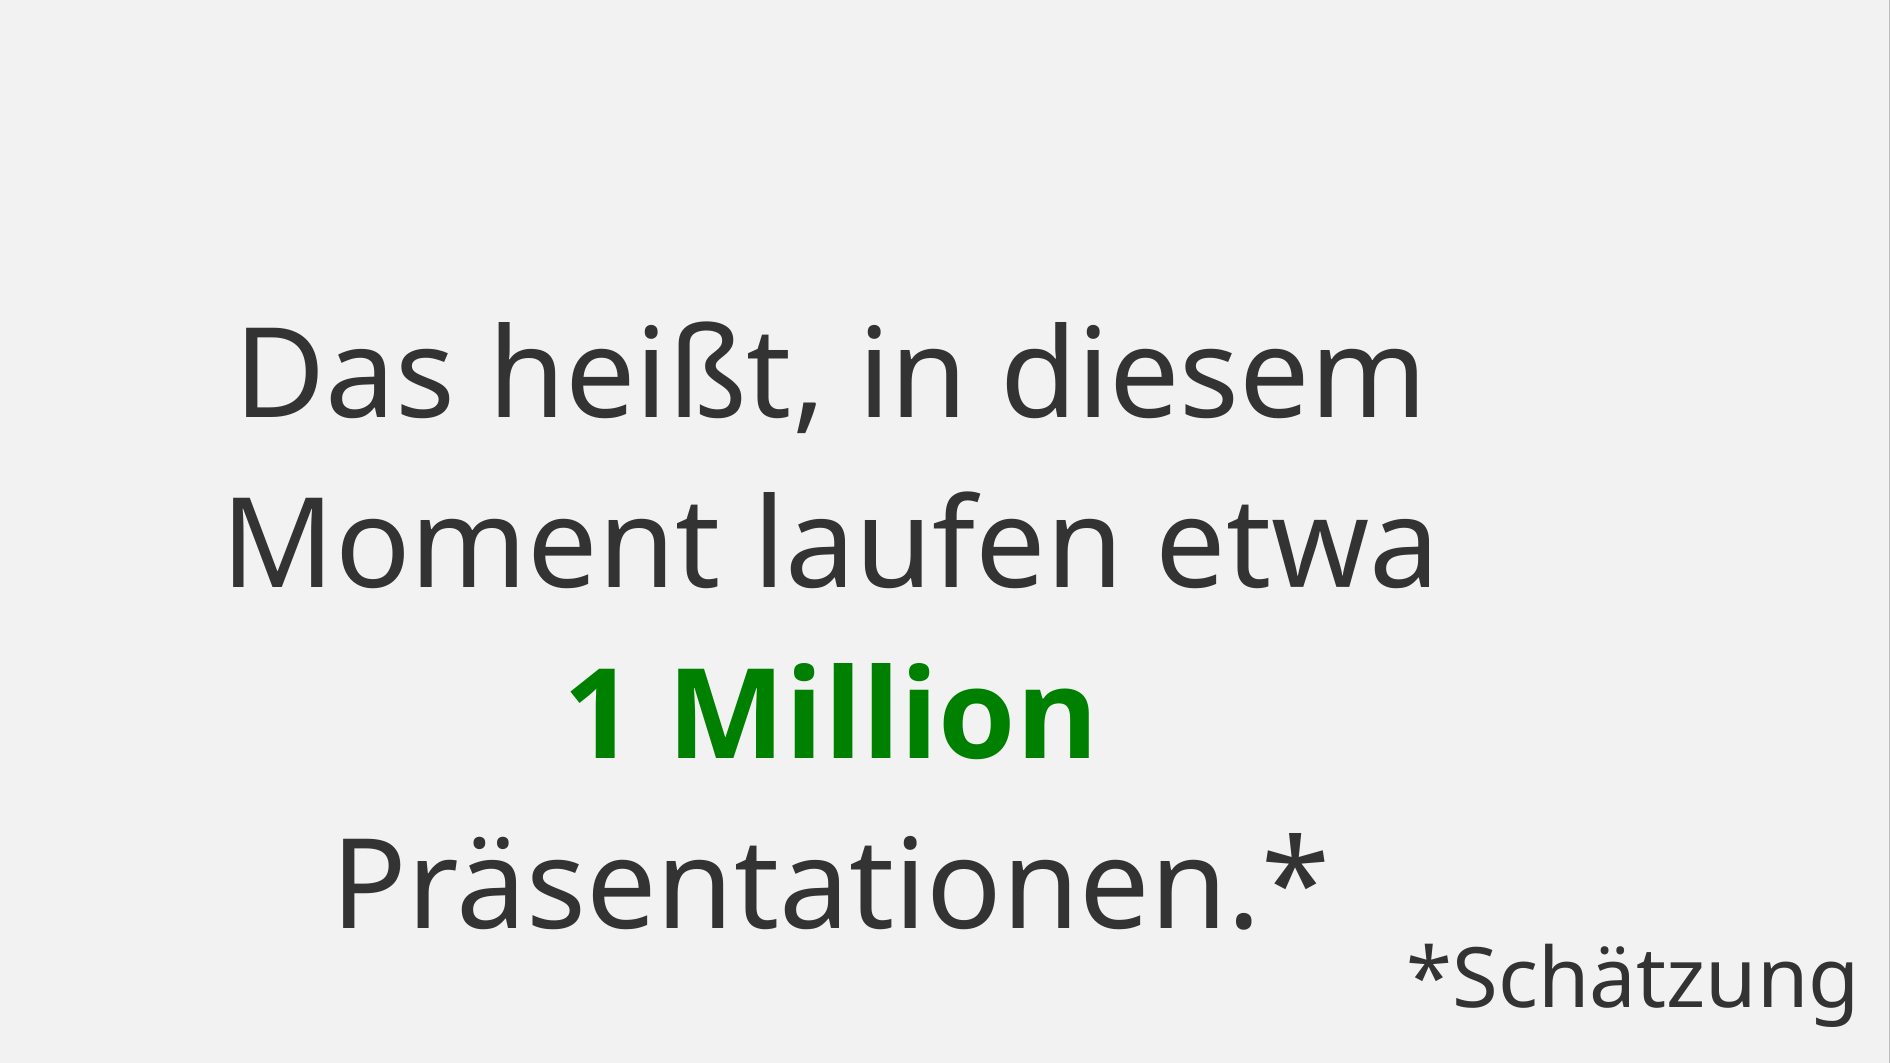

Das heißt, in diesem
Moment laufen etwa
1 Million Präsentationen.*
*Schätzung